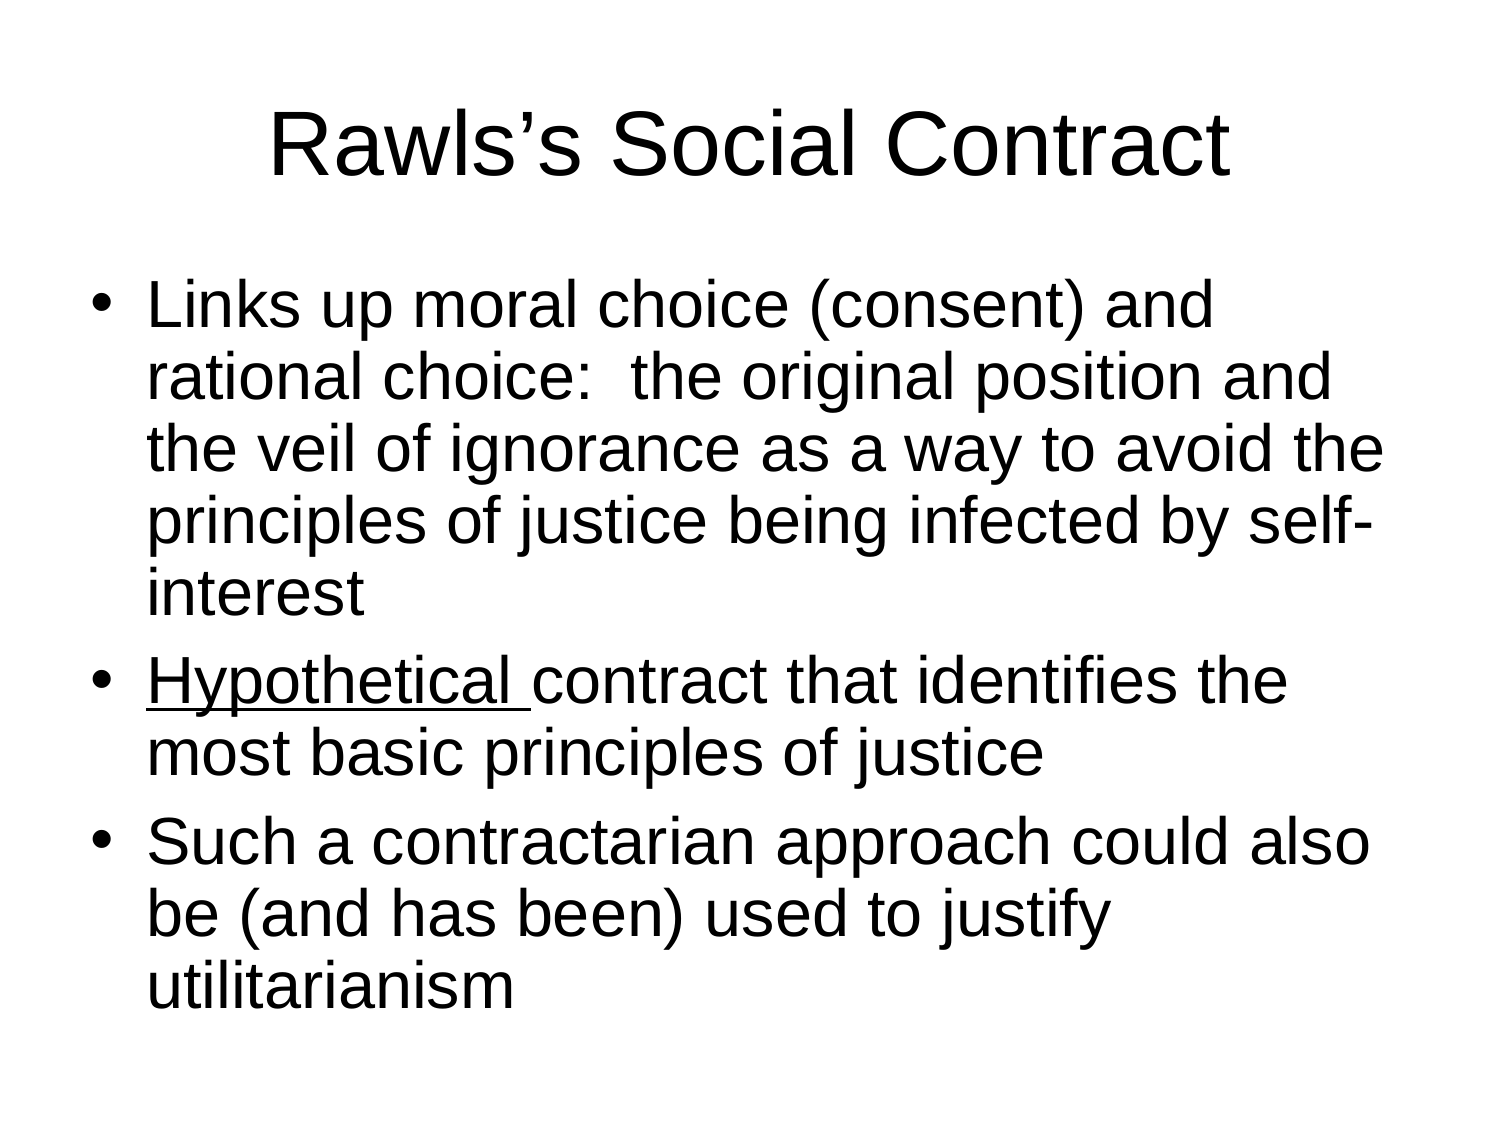

# Rawls’s Social Contract
Links up moral choice (consent) and rational choice: the original position and the veil of ignorance as a way to avoid the principles of justice being infected by self-interest
Hypothetical contract that identifies the most basic principles of justice
Such a contractarian approach could also be (and has been) used to justify utilitarianism